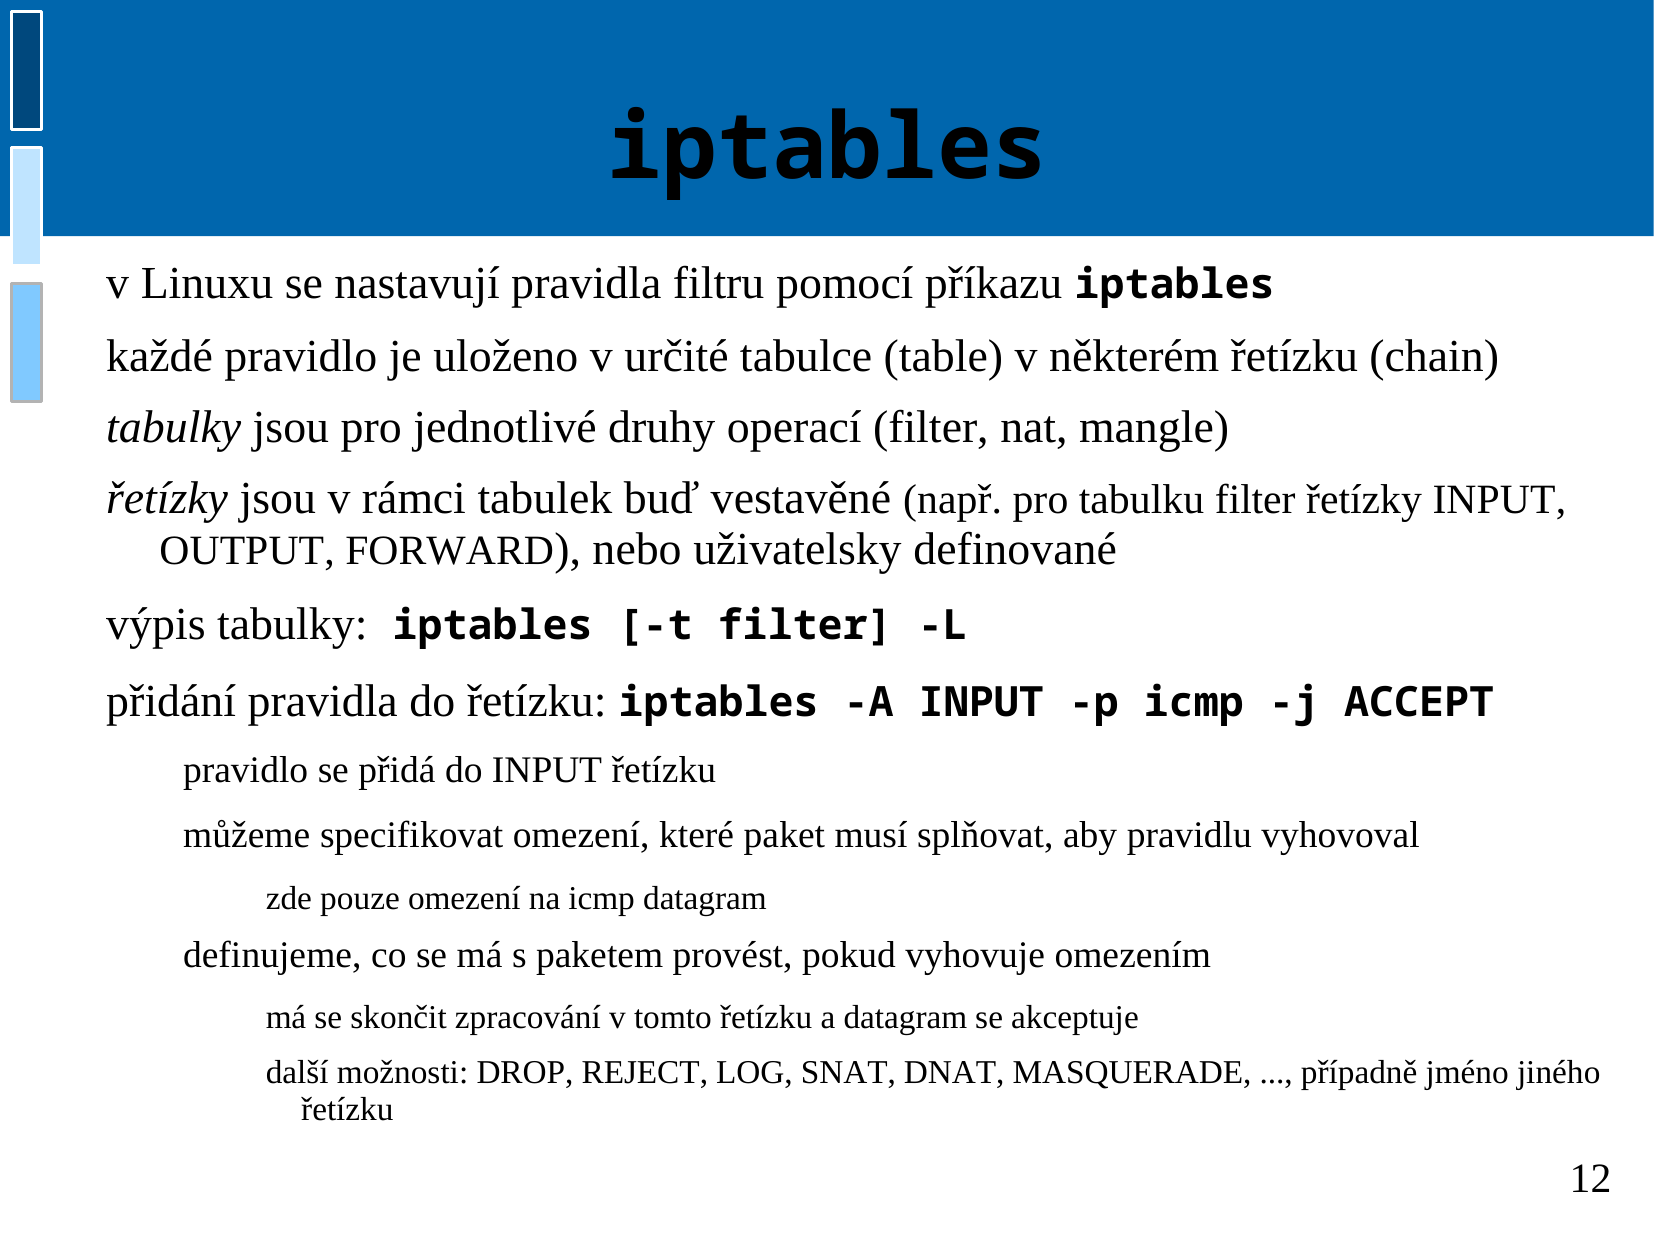

# iptables
v Linuxu se nastavují pravidla filtru pomocí příkazu iptables
každé pravidlo je uloženo v určité tabulce (table) v některém řetízku (chain)
tabulky jsou pro jednotlivé druhy operací (filter, nat, mangle)
řetízky jsou v rámci tabulek buď vestavěné (např. pro tabulku filter řetízky INPUT, OUTPUT, FORWARD), nebo uživatelsky definované
výpis tabulky: iptables [-t filter] -L
přidání pravidla do řetízku: iptables -A INPUT -p icmp -j ACCEPT
pravidlo se přidá do INPUT řetízku
můžeme specifikovat omezení, které paket musí splňovat, aby pravidlu vyhovoval
zde pouze omezení na icmp datagram
definujeme, co se má s paketem provést, pokud vyhovuje omezením
má se skončit zpracování v tomto řetízku a datagram se akceptuje
další možnosti: DROP, REJECT, LOG, SNAT, DNAT, MASQUERADE, ..., případně jméno jiného řetízku